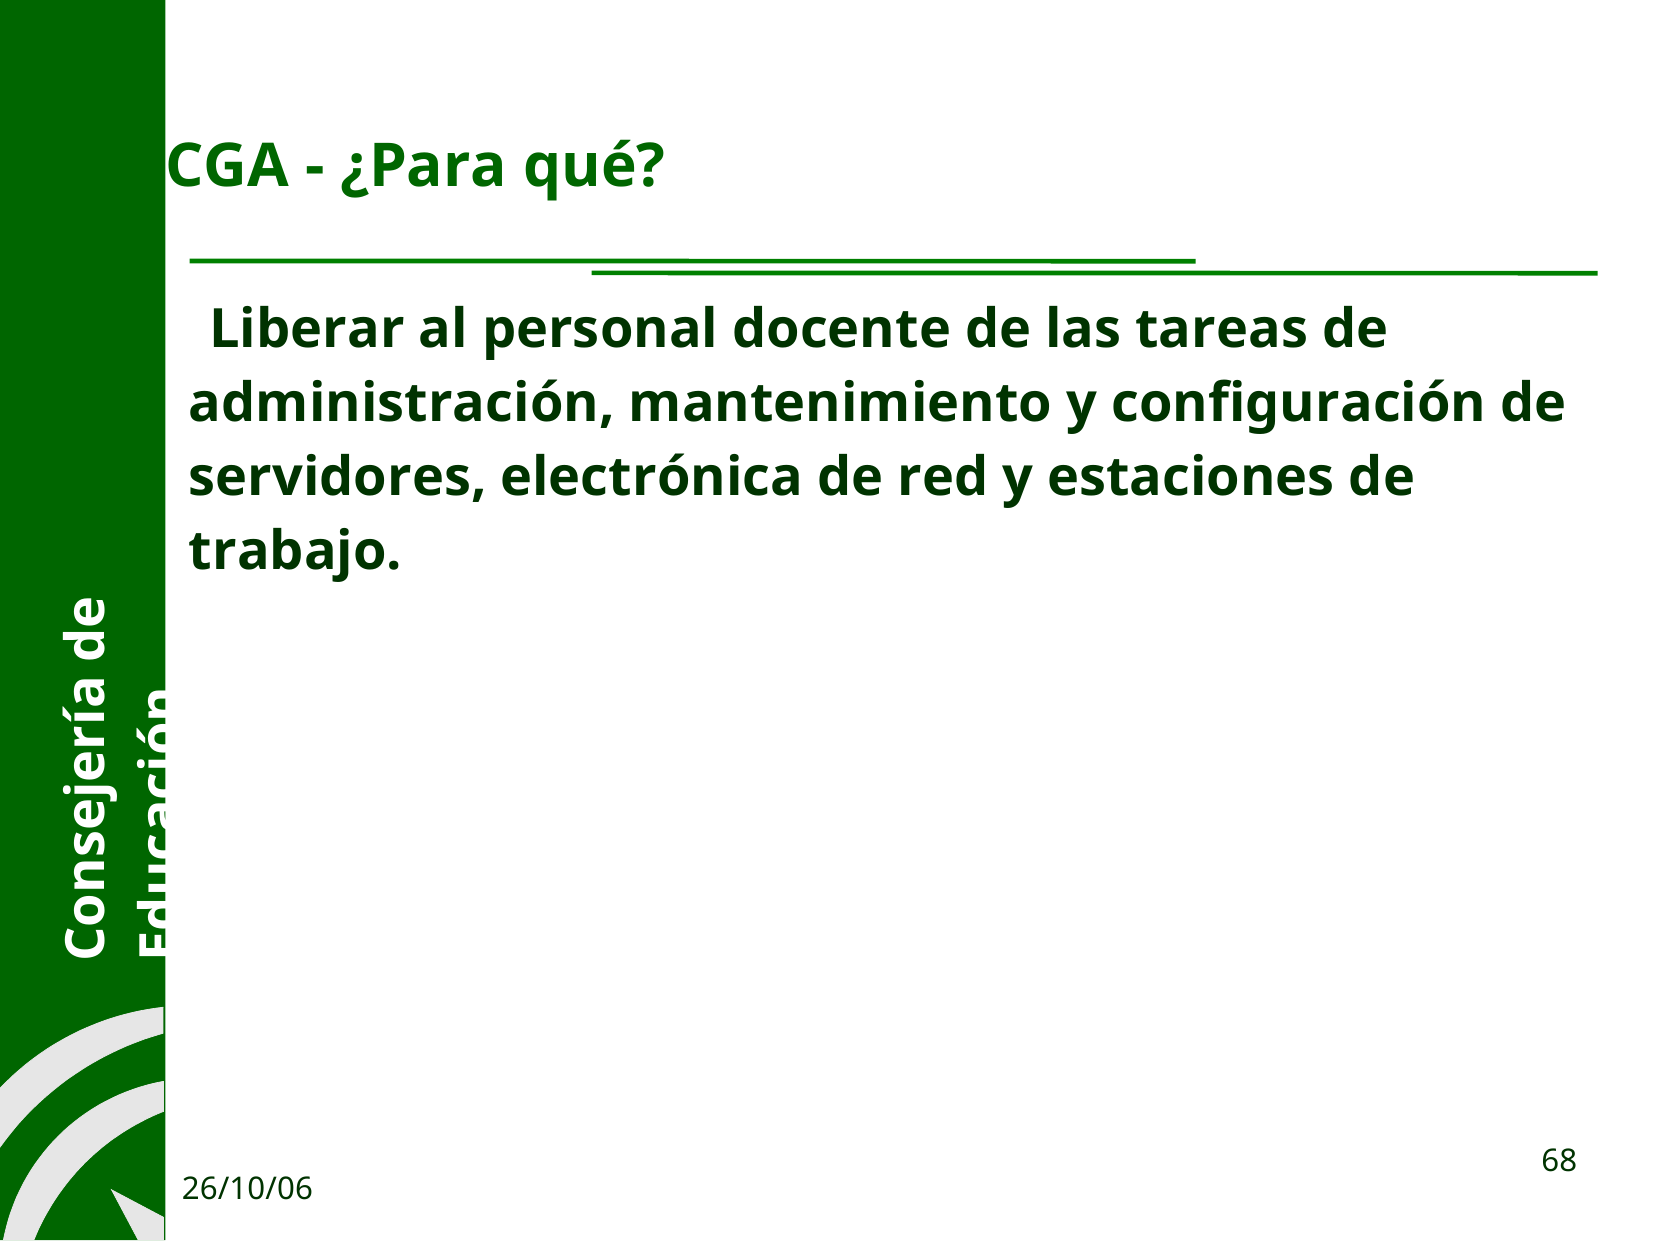

# CGA - ¿Para qué?
Liberar al personal docente de las tareas de administración, mantenimiento y configuración de servidores, electrónica de red y estaciones de trabajo.
68